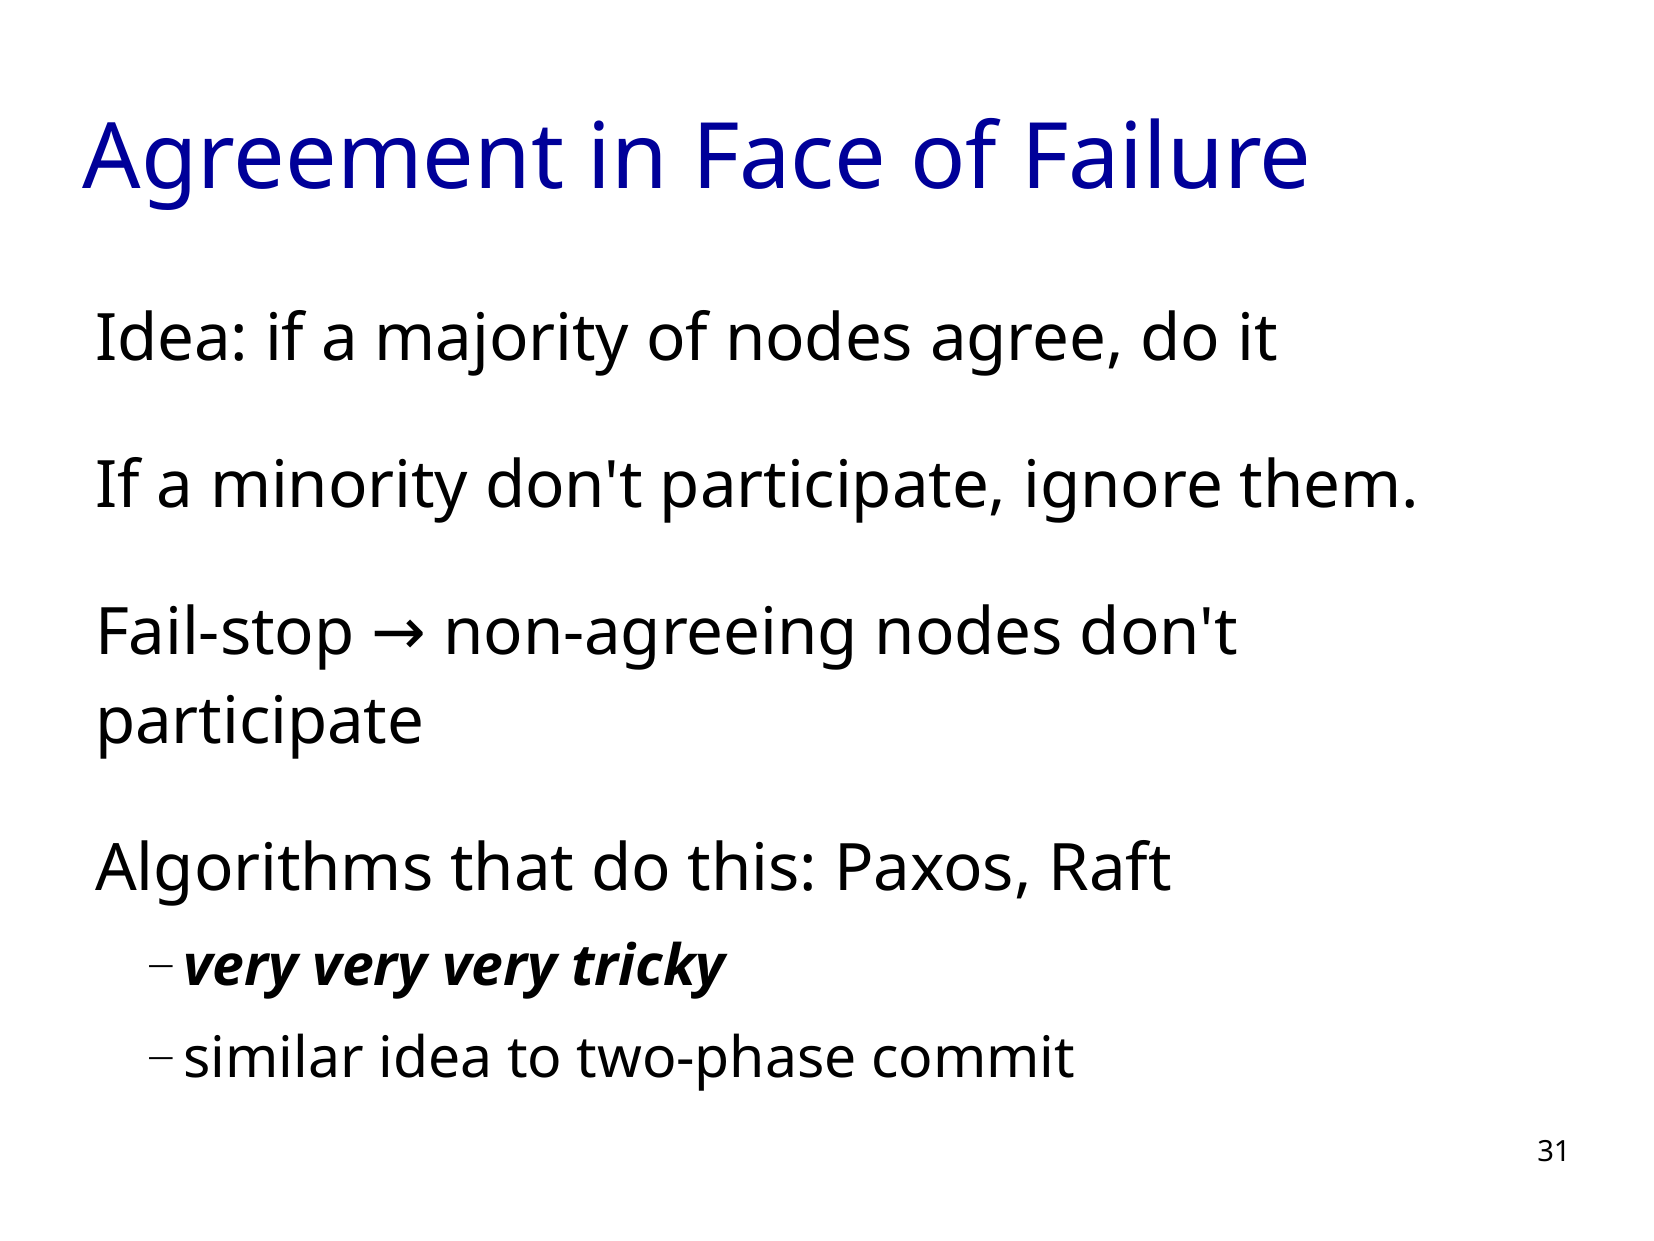

# Agreement in Face of Failure
Idea: if a majority of nodes agree, do it
If a minority don't participate, ignore them.
Fail-stop → non-agreeing nodes don't participate
Algorithms that do this: Paxos, Raft
very very very tricky
similar idea to two-phase commit
31